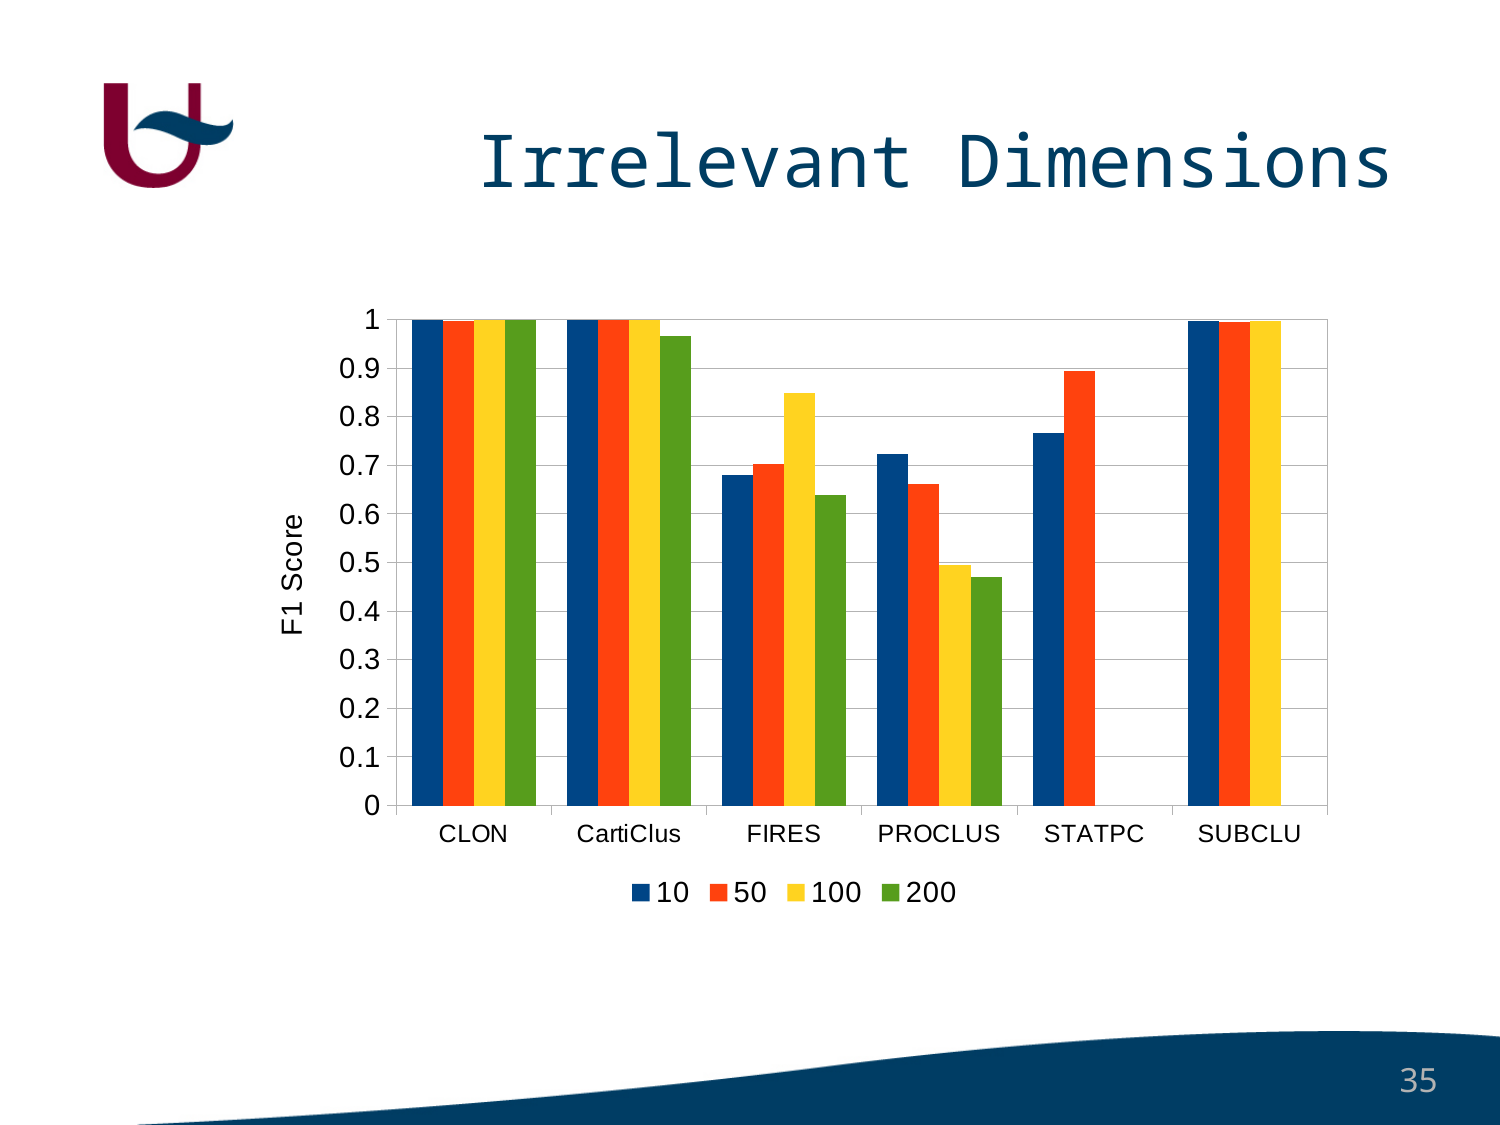

# Irrelevant Dimensions
### Chart
| Category | 10 | 50 | 100 | 200 |
|---|---|---|---|---|
| CLON | 1.0 | 0.9978 | 0.9989 | 1.0 |
| CartiClus | 0.9997 | 0.9989 | 0.9994 | 0.96602 |
| FIRES | 0.6792 | 0.7033 | 0.8479 | 0.6399 |
| PROCLUS | 0.7231 | 0.661366666666667 | 0.4948 | 0.469433333333333 |
| STATPC | 0.7672 | 0.8939 | None | None |
| SUBCLU | 0.9972 | 0.9956 | 0.9961 | None |